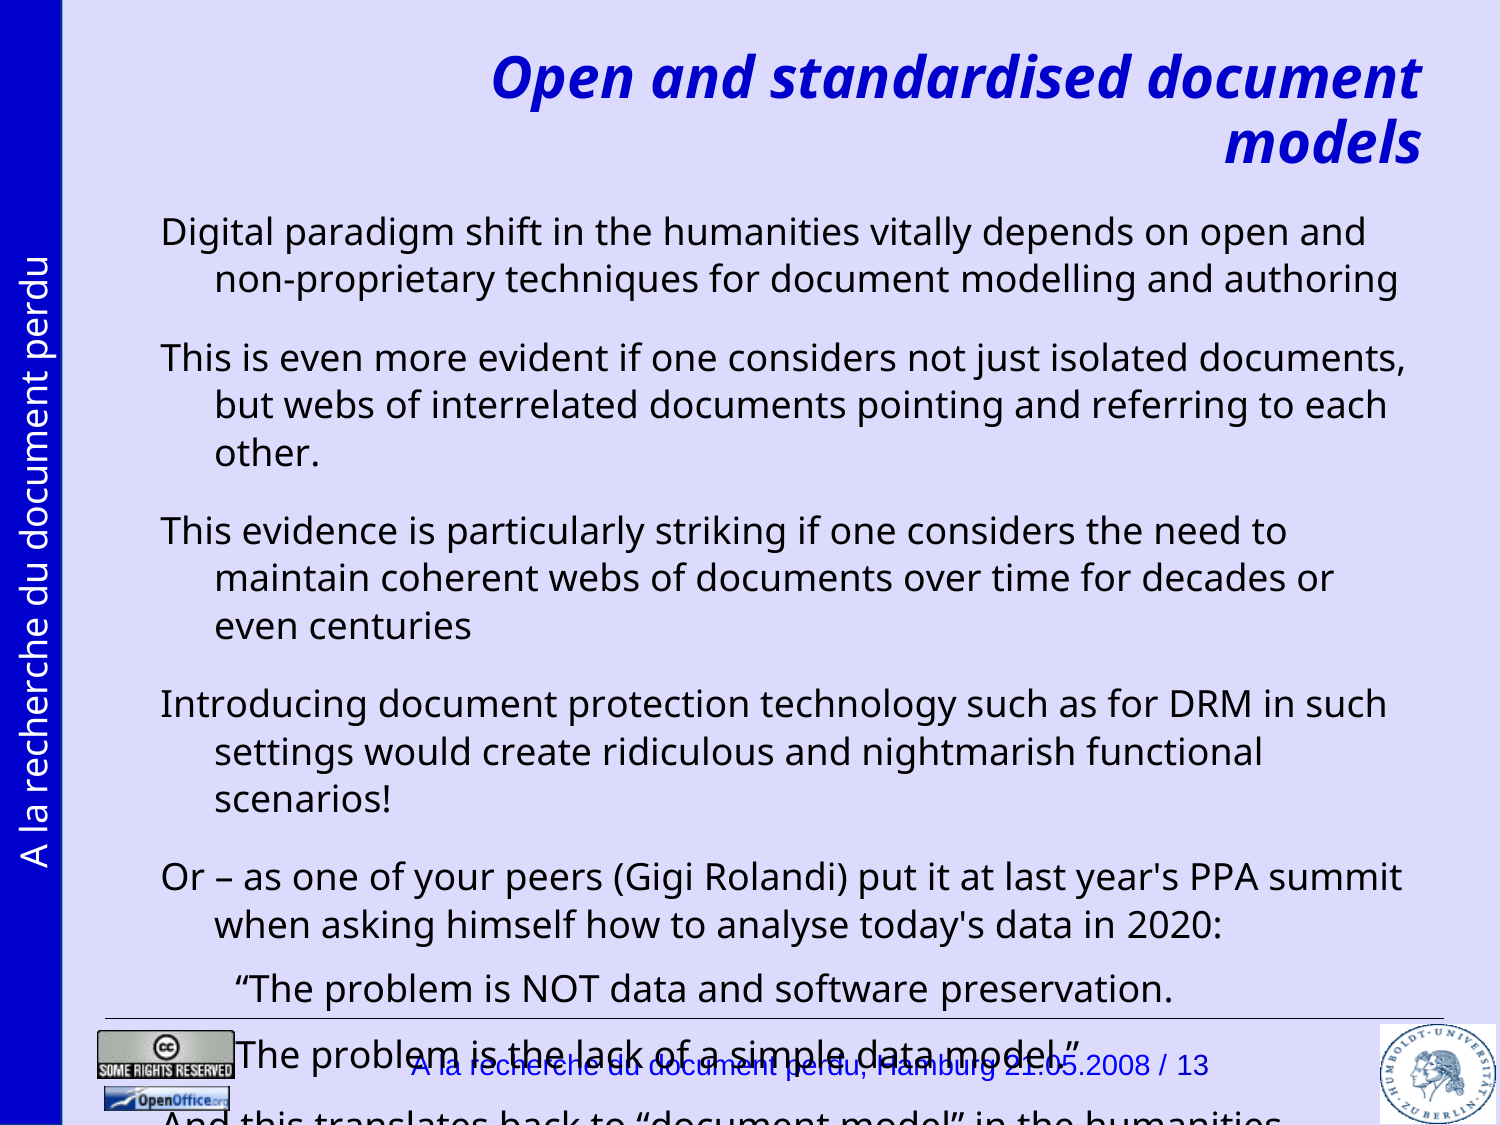

# Open and standardised document models
Digital paradigm shift in the humanities vitally depends on open and non-proprietary techniques for document modelling and authoring
This is even more evident if one considers not just isolated documents, but webs of interrelated documents pointing and referring to each other.
This evidence is particularly striking if one considers the need to maintain coherent webs of documents over time for decades or even centuries
Introducing document protection technology such as for DRM in such settings would create ridiculous and nightmarish functional scenarios!
Or – as one of your peers (Gigi Rolandi) put it at last year's PPA summit when asking himself how to analyse today's data in 2020:
“The problem is NOT data and software preservation.
The problem is the lack of a simple data model.”
And this translates back to “document model” in the humanities